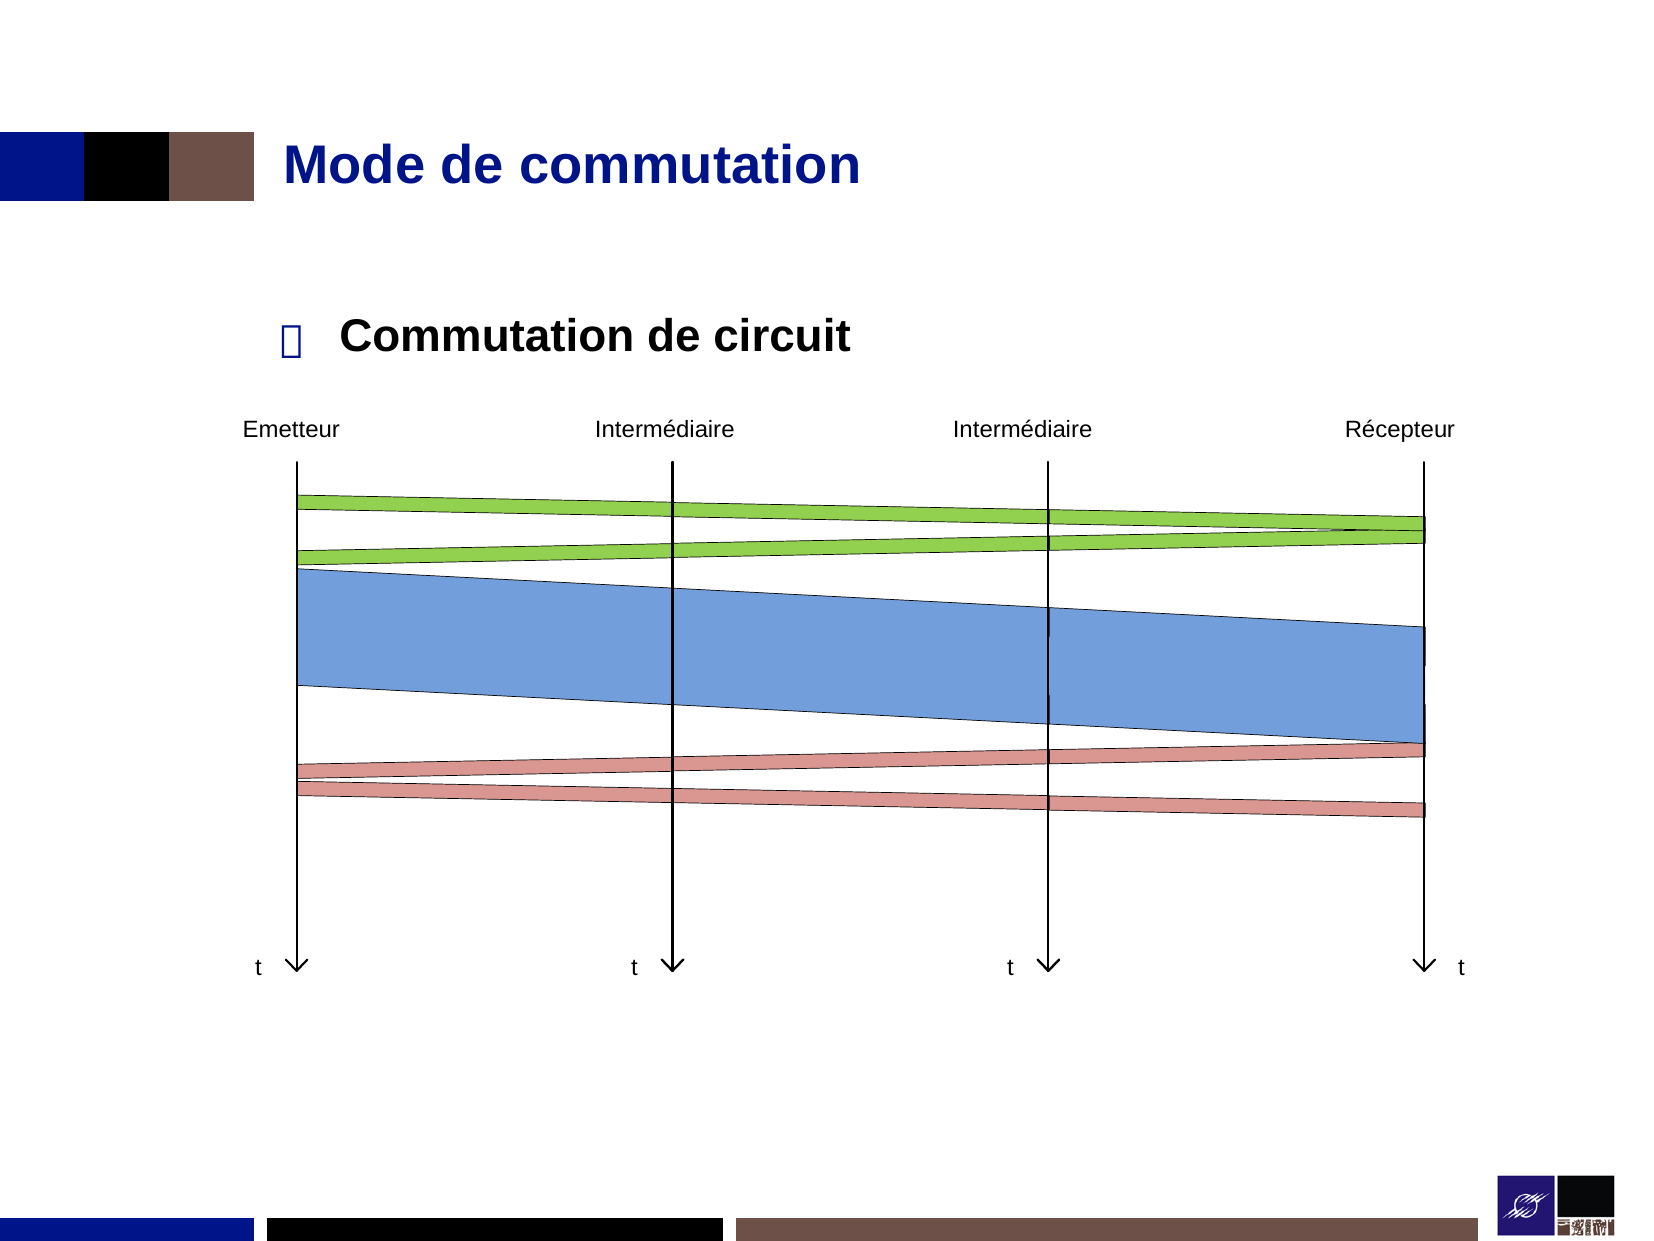

Mode de commutation
Commutation de circuit

Emetteur
Intermédiaire
Intermédiaire
Récepteur
t
t
t
t
26
Institut Mines-Télécom
Introduction aux réseaux de données
02/03/2020